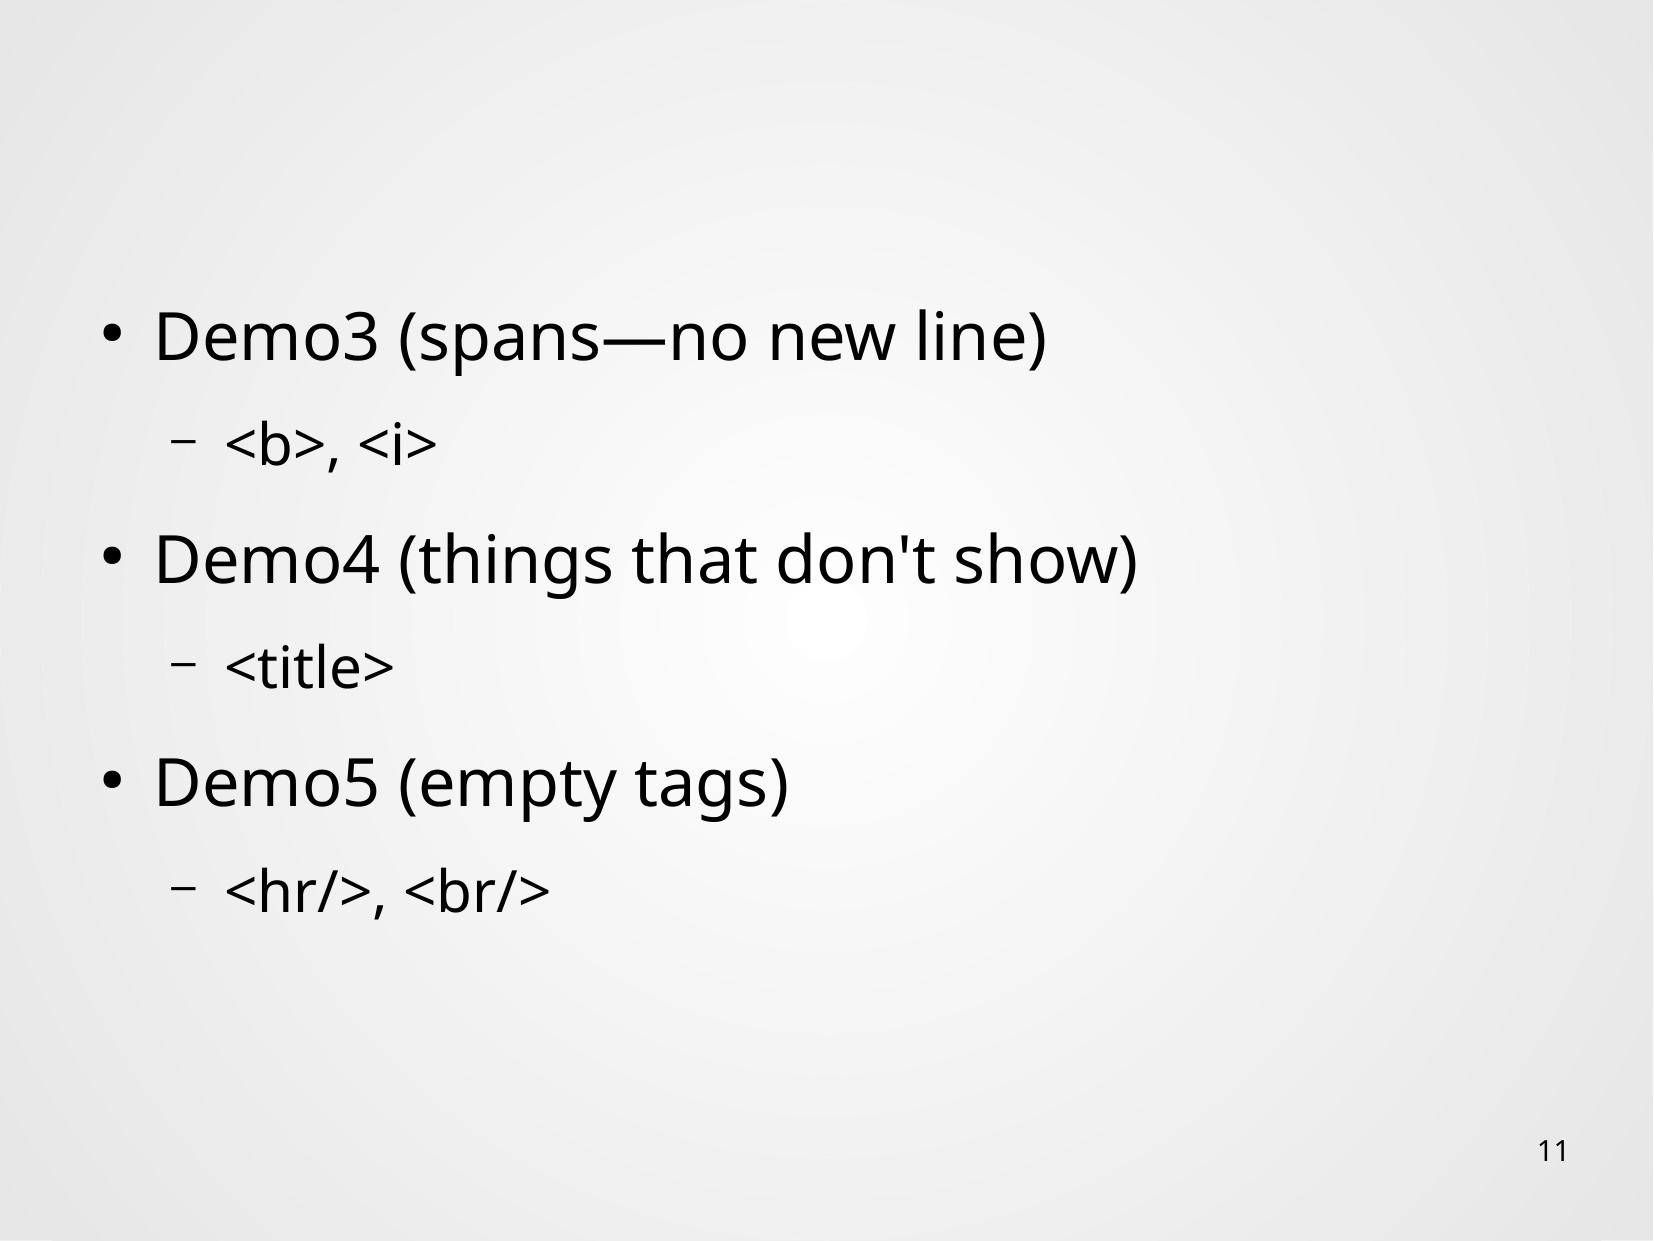

#
Demo3 (spans—no new line)
<b>, <i>
Demo4 (things that don't show)
<title>
Demo5 (empty tags)
<hr/>, <br/>
11